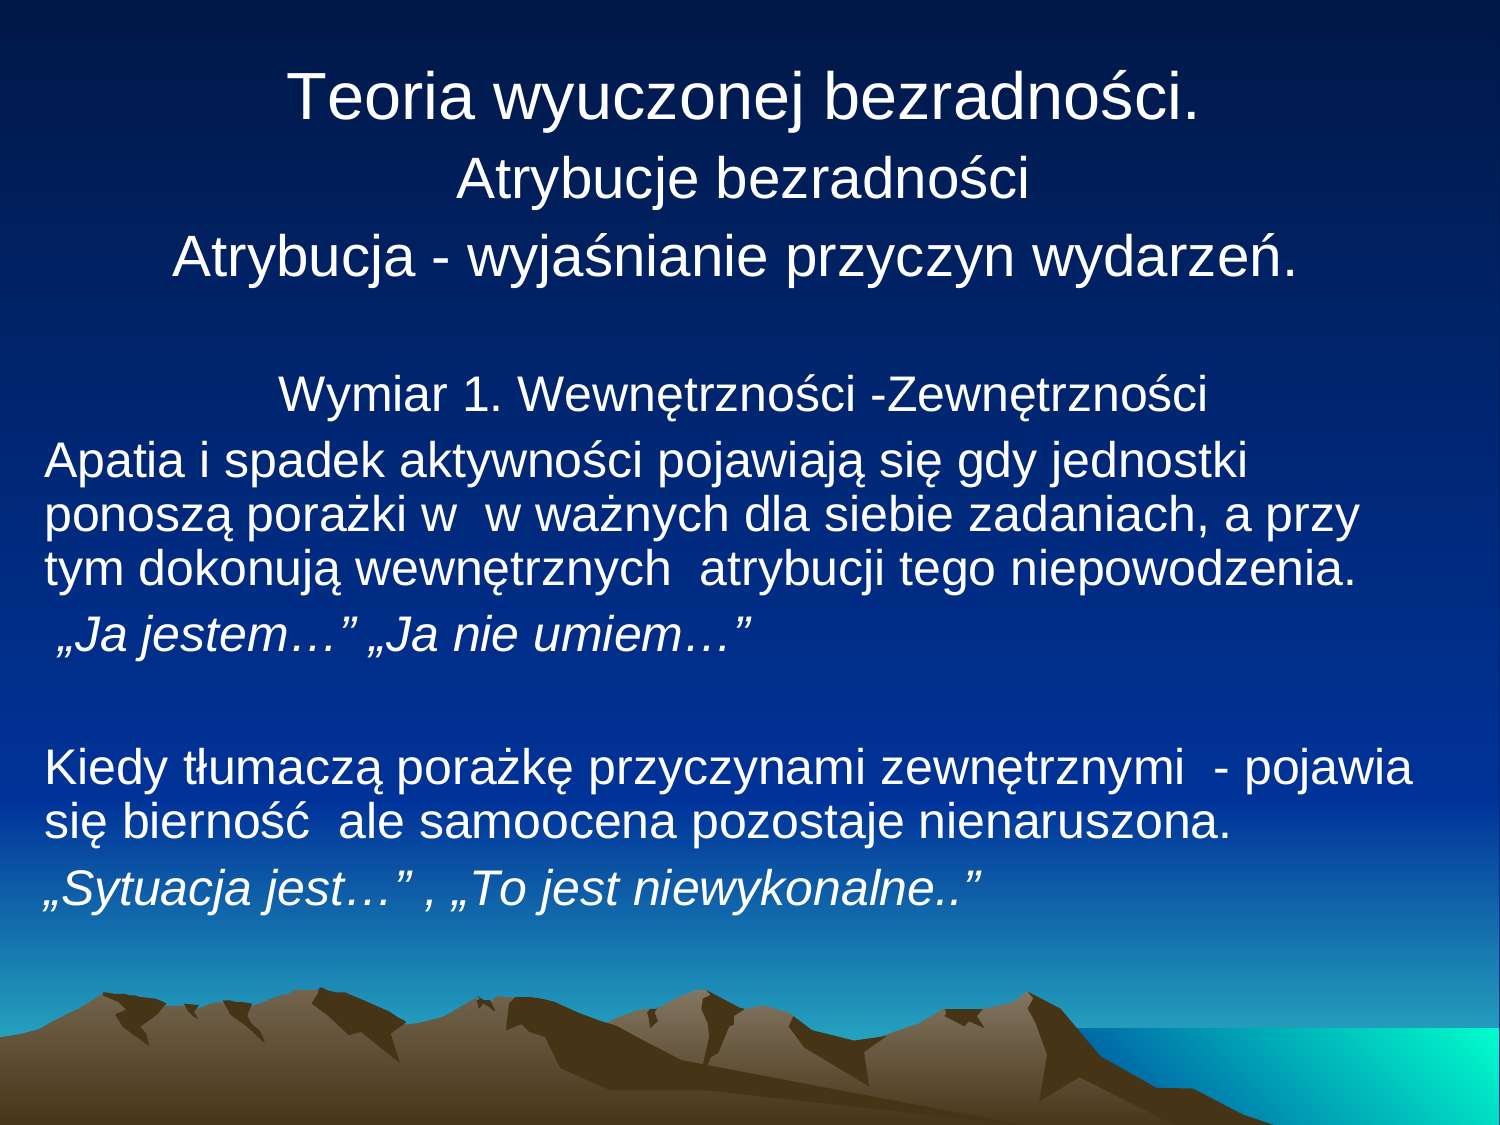

Teoria wyuczonej bezradności.
Atrybucje bezradności
Atrybucja - wyjaśnianie przyczyn wydarzeń.
Wymiar 1. Wewnętrzności -Zewnętrzności
Apatia i spadek aktywności pojawiają się gdy jednostki ponoszą porażki w w ważnych dla siebie zadaniach, a przy tym dokonują wewnętrznych atrybucji tego niepowodzenia.
 „Ja jestem…” „Ja nie umiem…”
Kiedy tłumaczą porażkę przyczynami zewnętrznymi - pojawia się bierność ale samoocena pozostaje nienaruszona.
„Sytuacja jest…” , „To jest niewykonalne..”